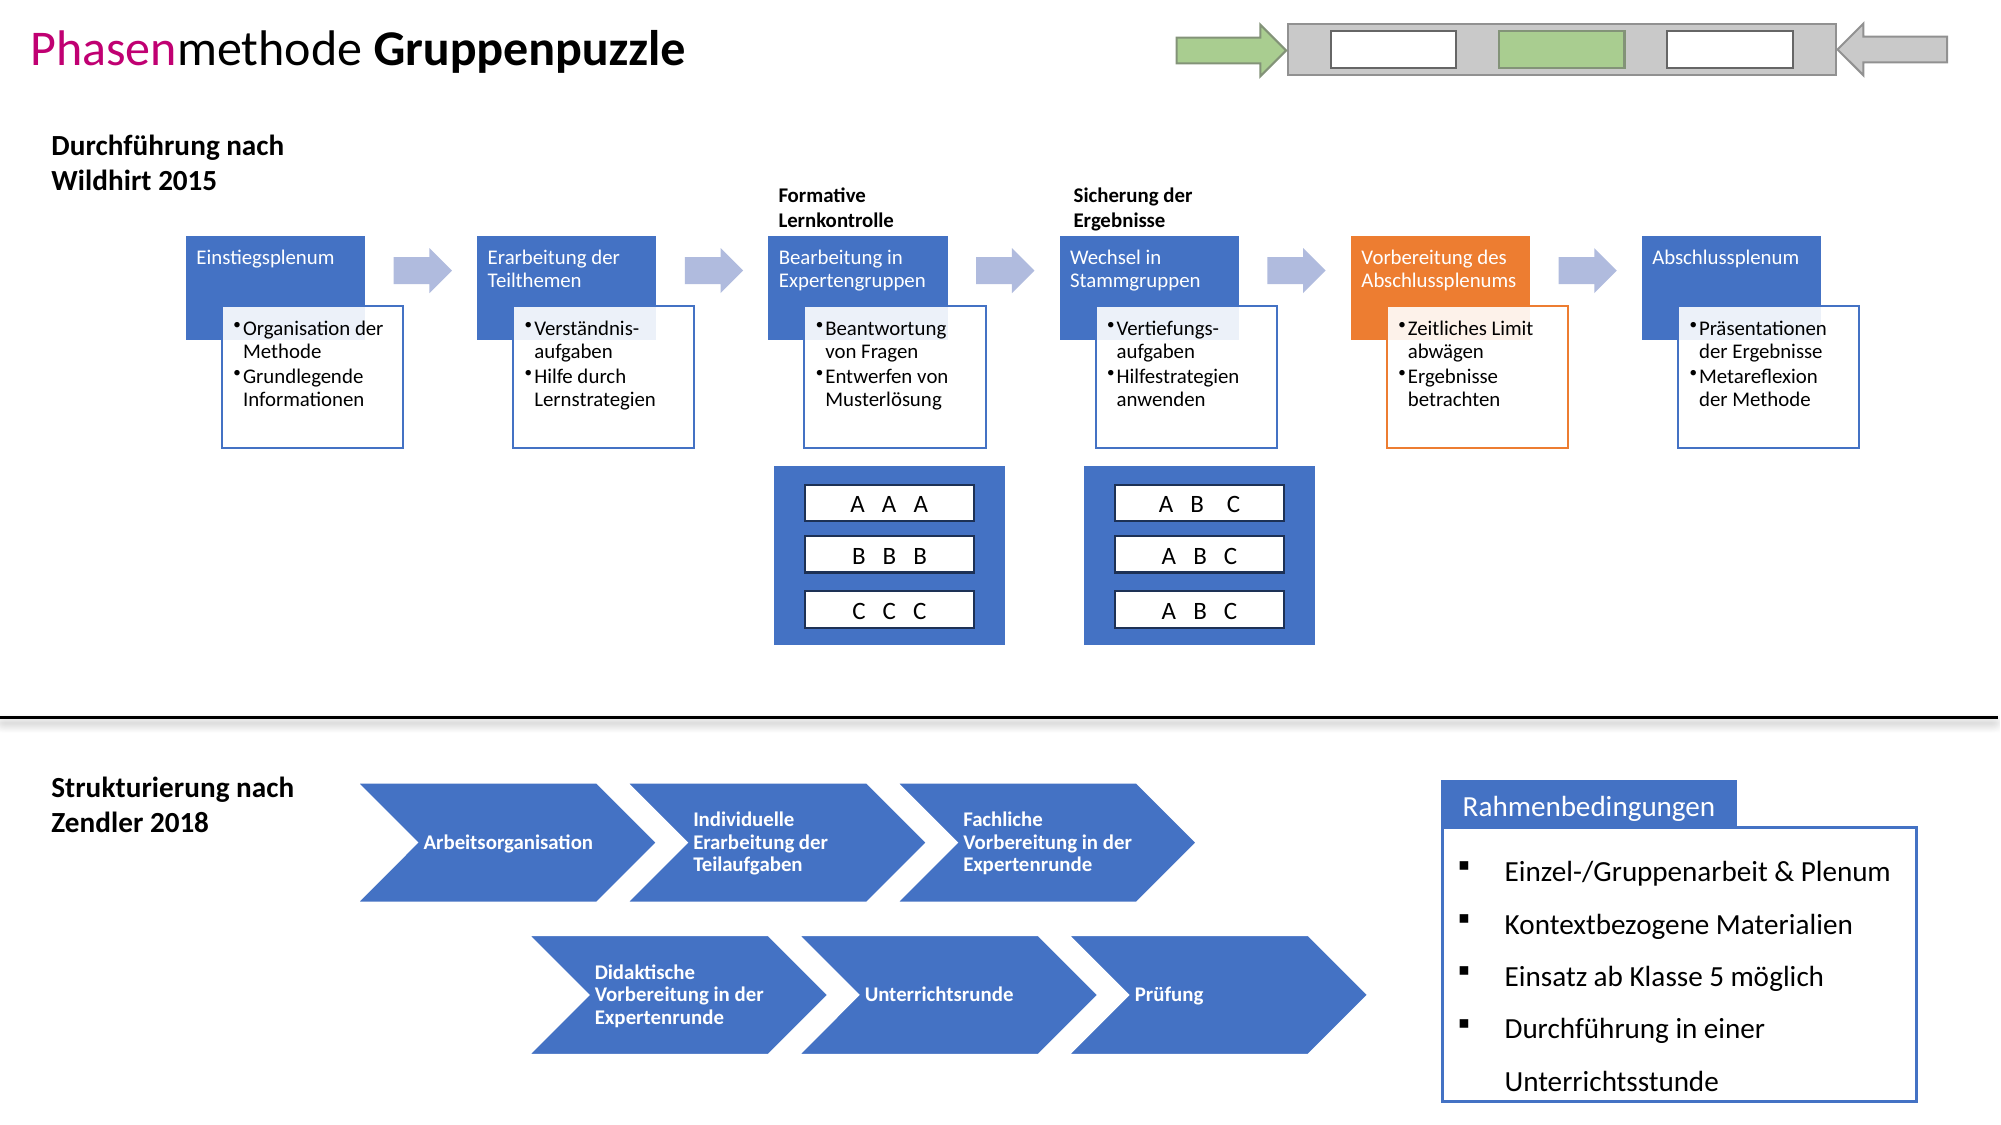

# Phasenmethode Gruppenpuzzle
Durchführung nach
Wildhirt 2015
Sicherung der Ergebnisse
Formative Lernkontrolle
Einstiegsplenum
Erarbeitung der
Teilthemen
Bearbeitung in
Expertengruppen
Wechsel in
Stammgruppen
Vorbereitung des
Abschlussplenums
Abschlussplenum
Organisation der Methode
Grundlegende Informationen
Verständnis-aufgaben
Hilfe durch Lernstrategien
Beantwortung von Fragen
Entwerfen von Musterlösung
Vertiefungs-aufgaben
Hilfestrategien anwenden
Zeitliches Limit abwägen
Ergebnisse betrachten
Präsentationen der Ergebnisse
Metareflexion der Methode
A A A
A B C
B B B
A B C
C C C
A B C
Arbeitsorganisation
Individuelle Erarbeitung der Teilaufgaben
Fachliche Vorbereitung in der Expertenrunde
Didaktische Vorbereitung in der Expertenrunde
Unterrichtsrunde
Prüfung
Strukturierung nach
Zendler 2018
Rahmenbedingungen
Einzel-/Gruppenarbeit & Plenum
Kontextbezogene Materialien
Einsatz ab Klasse 5 möglich
Durchführung in einer Unterrichtsstunde